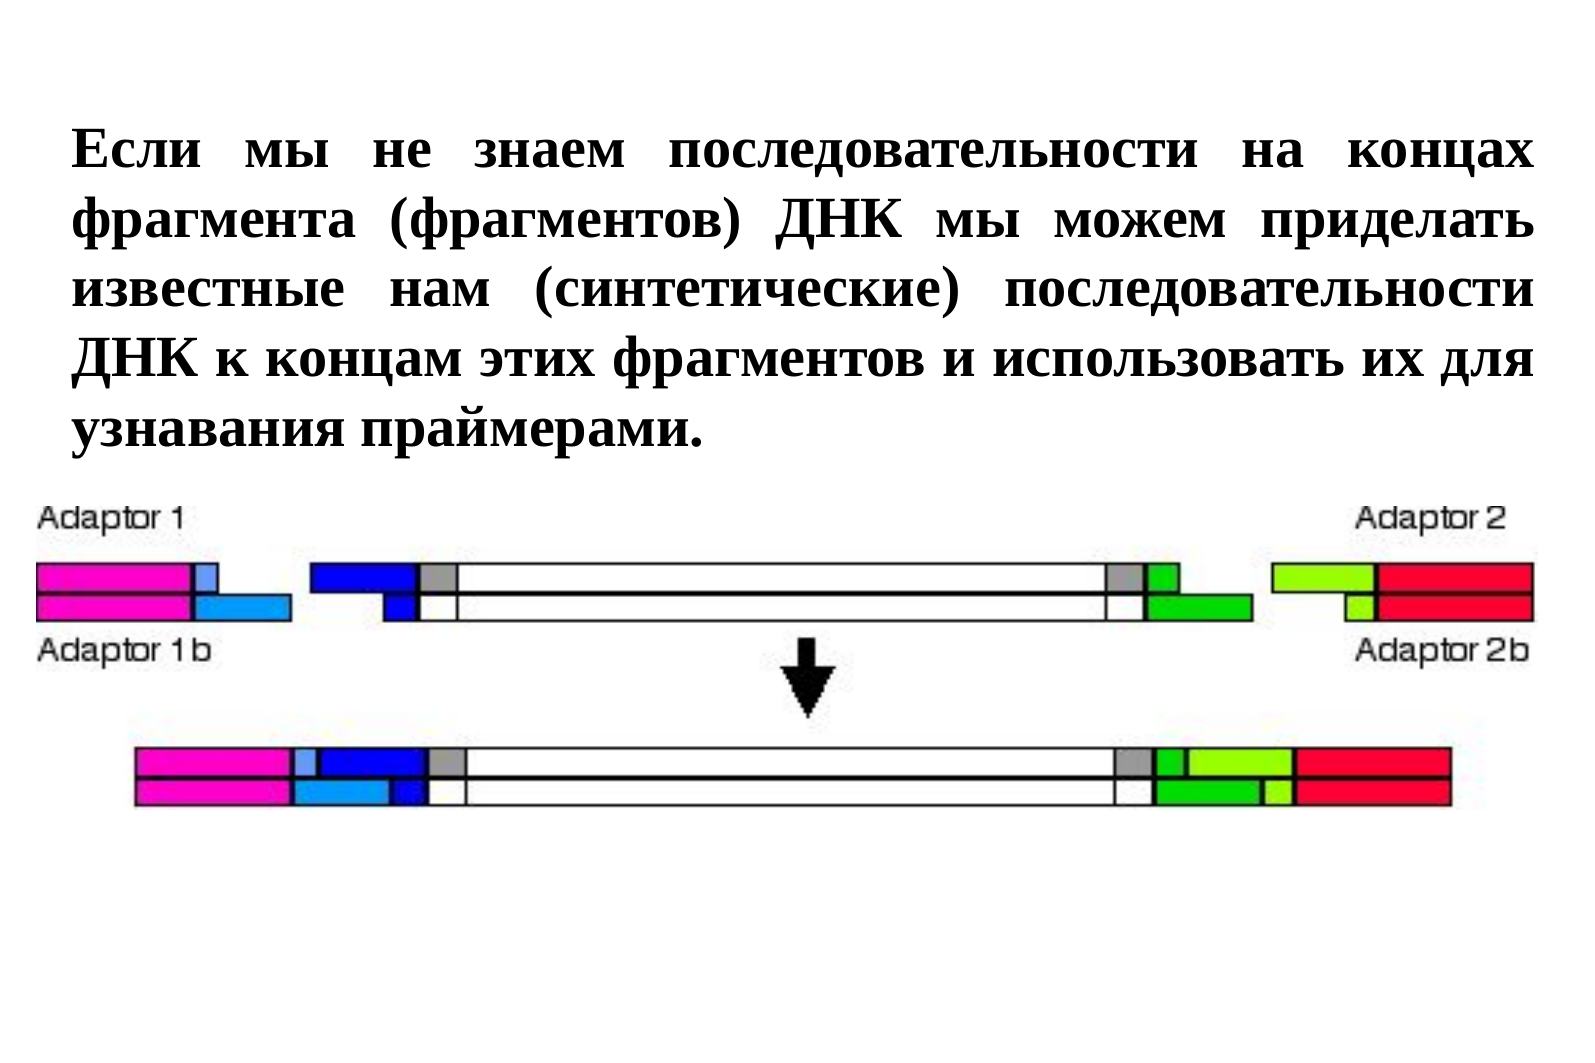

Если мы не знаем последовательности на концах фрагмента (фрагментов) ДНК мы можем приделать известные нам (синтетические) последовательности ДНК к концам этих фрагментов и использовать их для узнавания праймерами.